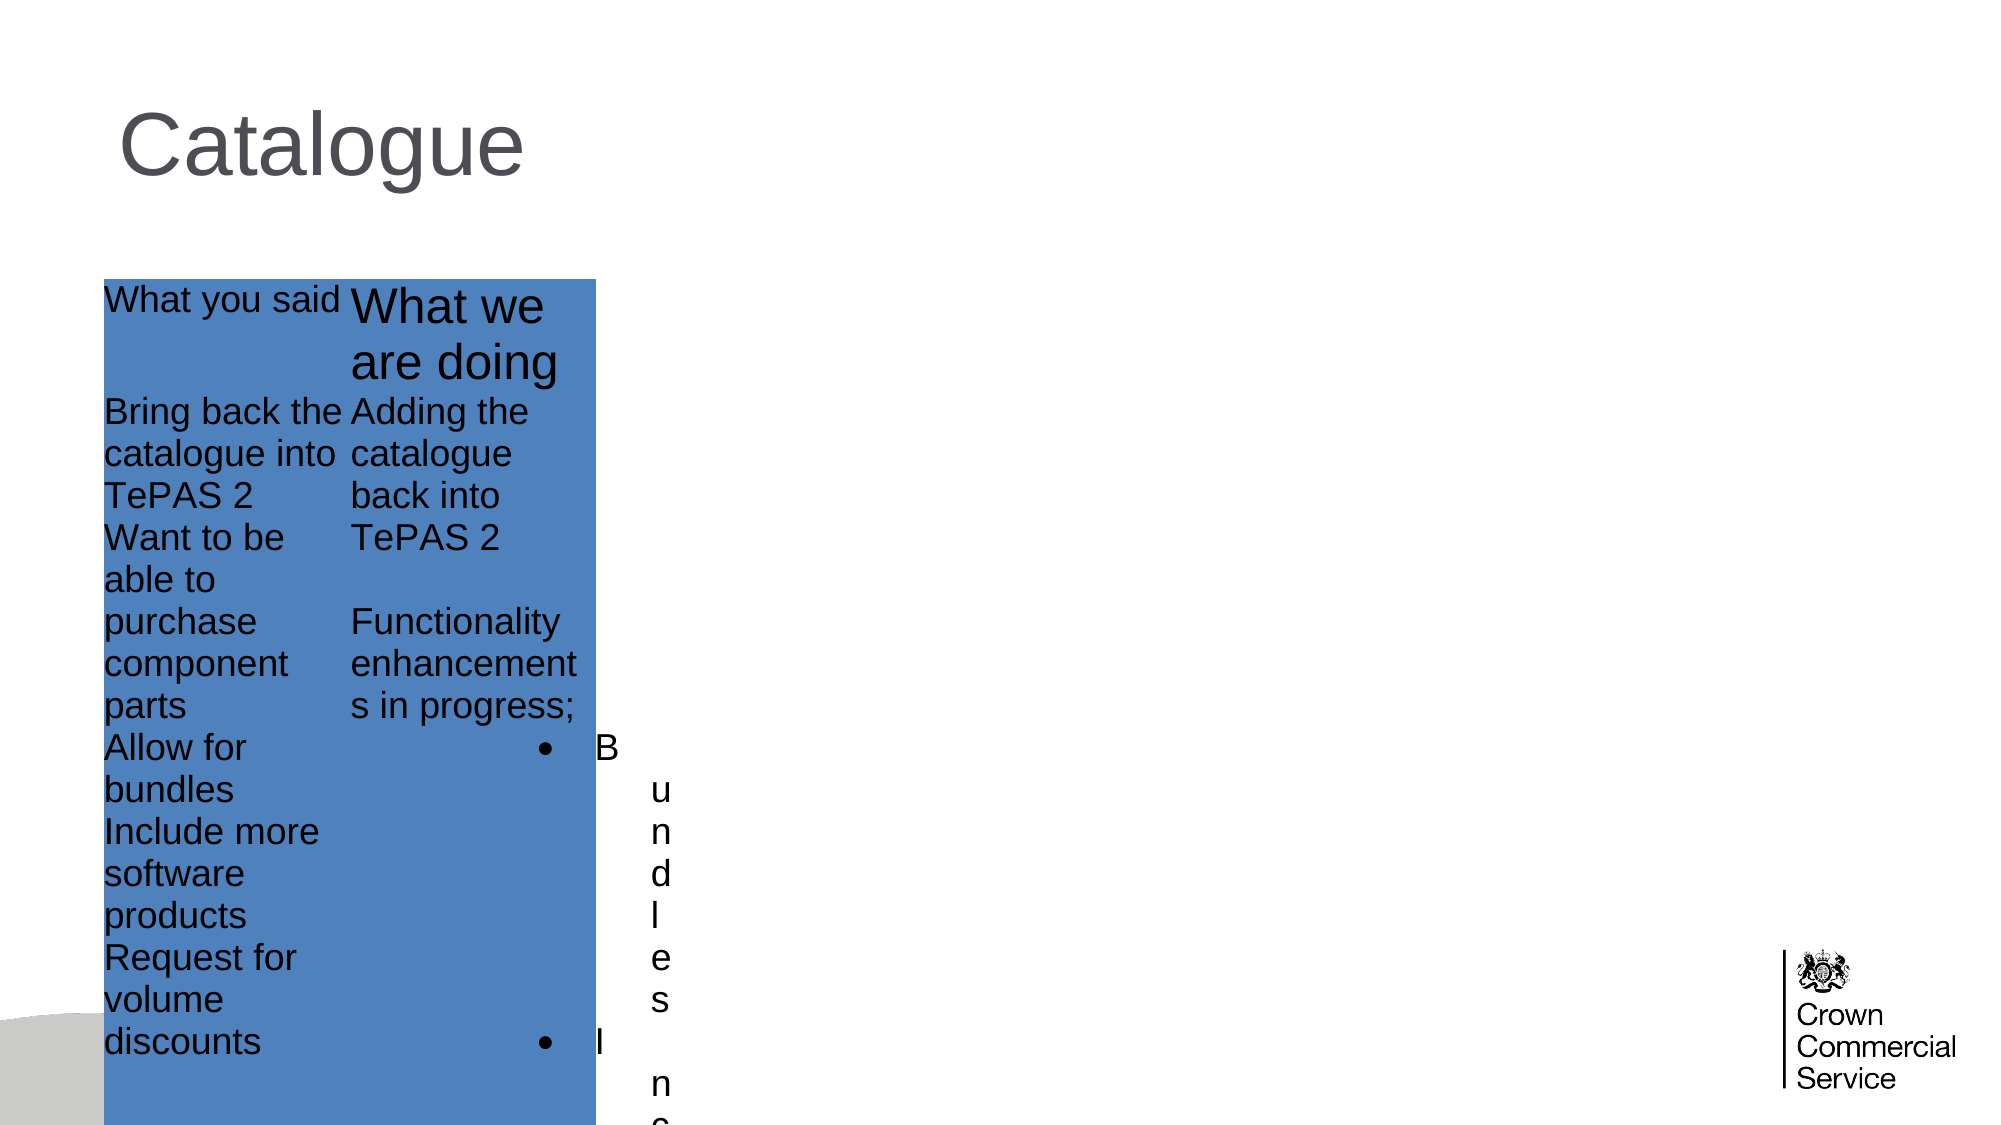

# Catalogue
| What you said | What we are doing |
| --- | --- |
| Bring back the catalogue into TePAS 2 | Adding the catalogue back into TePAS 2 Functionality enhancements in progress; Bundles Increased number of software products Bespoke quotes Price breaks and volume discounts |
| Want to be able to purchase component parts | |
| Allow for bundles | |
| Include more software products | |
| Request for volume discounts | |